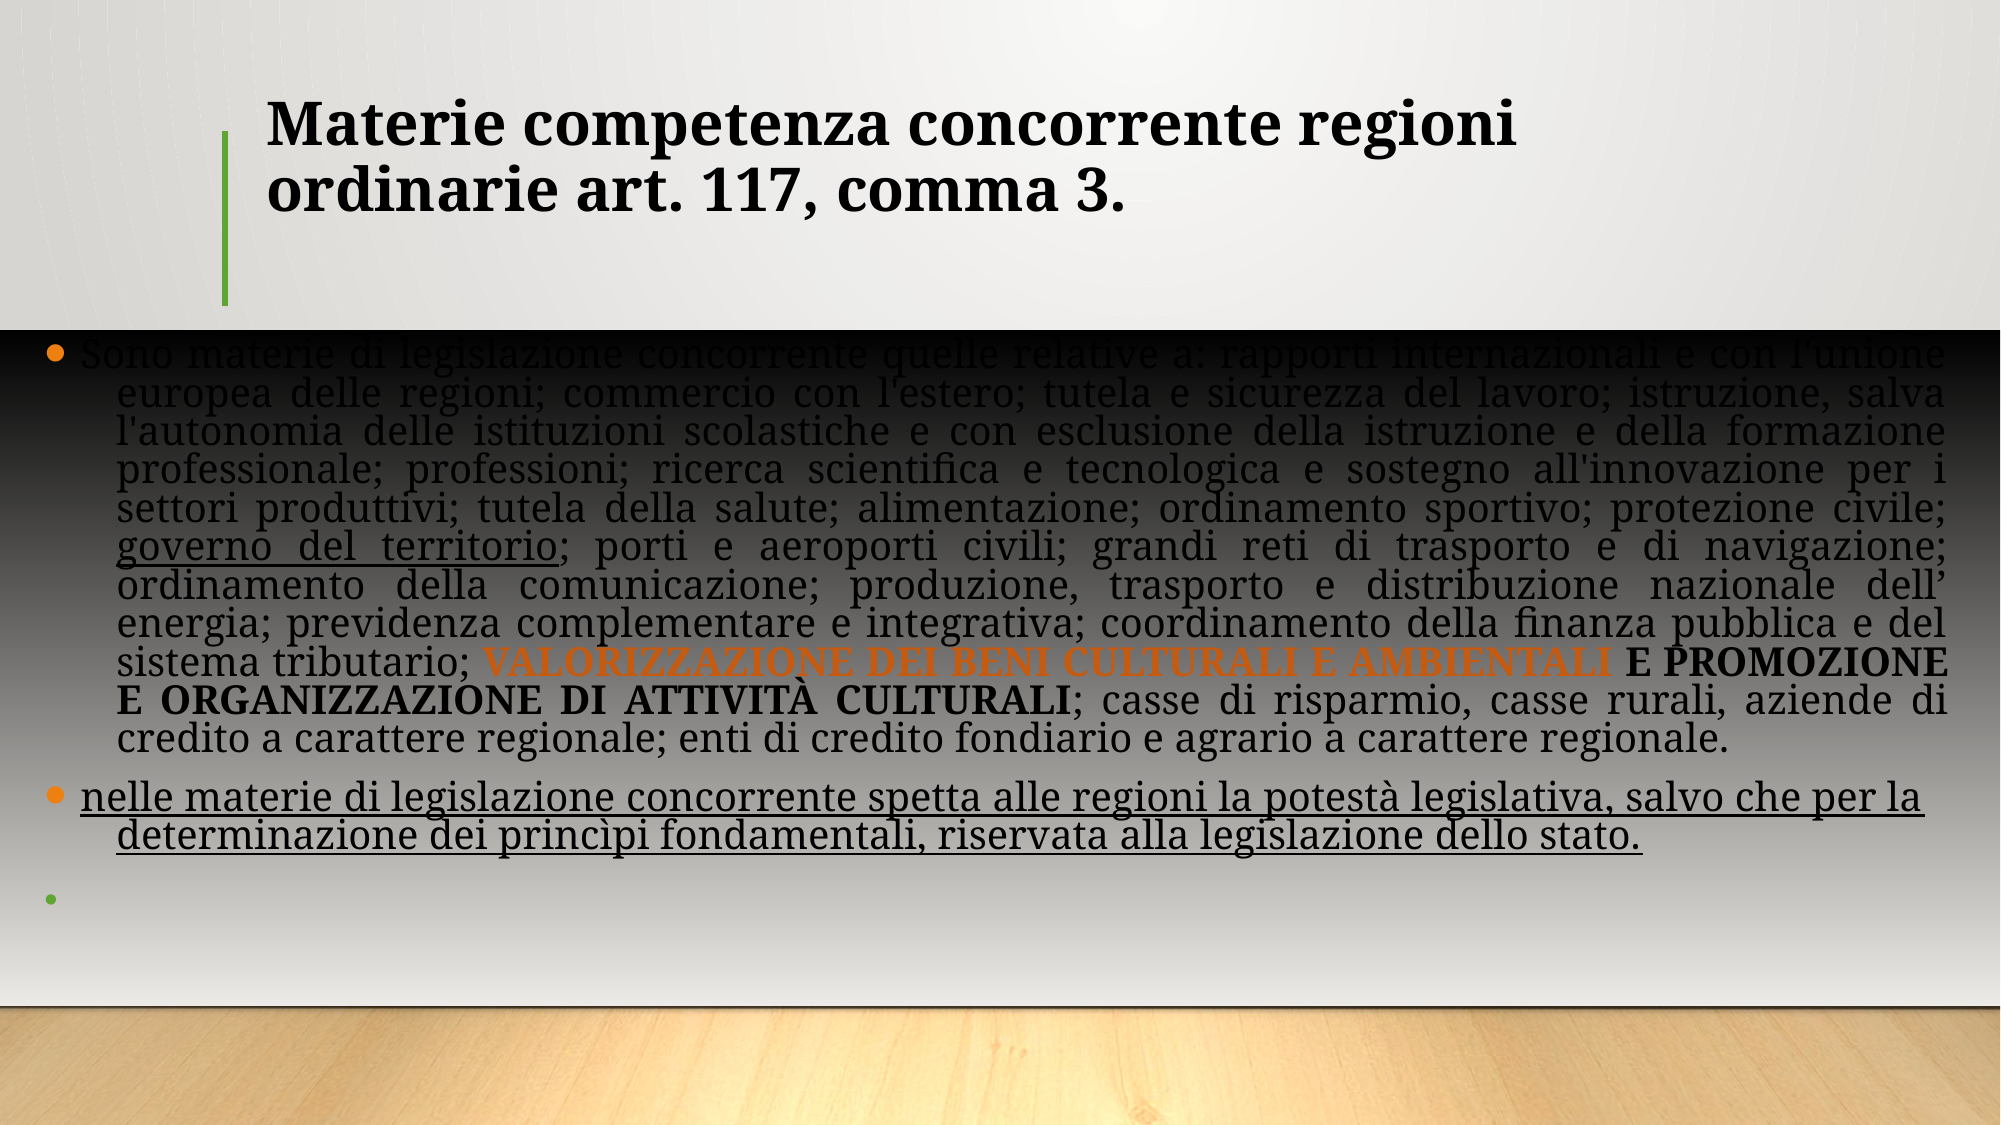

# Materie competenza concorrente regioni ordinarie art. 117, comma 3.
Sono materie di legislazione concorrente quelle relative a: rapporti internazionali e con l'unione europea delle regioni; commercio con l'estero; tutela e sicurezza del lavoro; istruzione, salva l'autonomia delle istituzioni scolastiche e con esclusione della istruzione e della formazione professionale; professioni; ricerca scientifica e tecnologica e sostegno all'innovazione per i settori produttivi; tutela della salute; alimentazione; ordinamento sportivo; protezione civile; governo del territorio; porti e aeroporti civili; grandi reti di trasporto e di navigazione; ordinamento della comunicazione; produzione, trasporto e distribuzione nazionale dell’ energia; previdenza complementare e integrativa; coordinamento della finanza pubblica e del sistema tributario; VALORIZZAZIONE DEI BENI CULTURALI E AMBIENTALI E PROMOZIONE E ORGANIZZAZIONE DI ATTIVITÀ CULTURALI; casse di risparmio, casse rurali, aziende di credito a carattere regionale; enti di credito fondiario e agrario a carattere regionale.
nelle materie di legislazione concorrente spetta alle regioni la potestà legislativa, salvo che per la determinazione dei princìpi fondamentali, riservata alla legislazione dello stato.